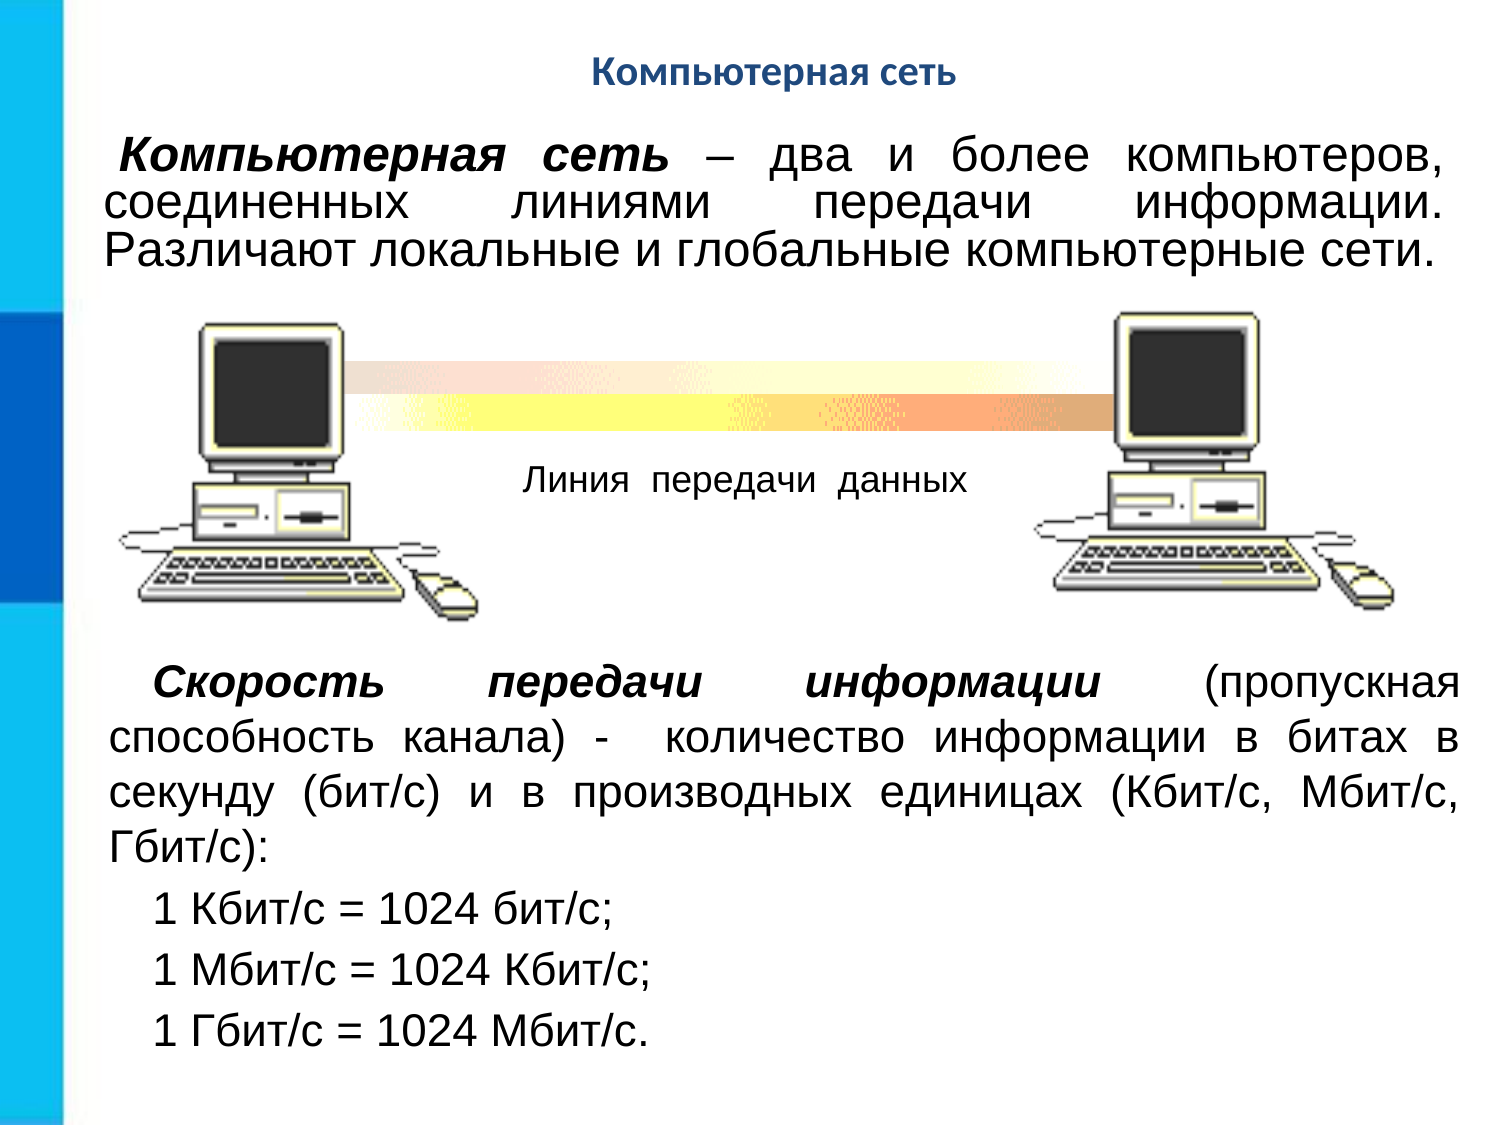

Компьютерная сеть
Компьютерная сеть – два и более компьютеров, соединенных линиями передачи информации. Различают локальные и глобальные компьютерные сети.
Линия передачи данных
Скорость передачи информации (пропускная способность канала) - количество информации в битах в секунду (бит/с) и в производных единицах (Кбит/с, Мбит/с, Гбит/с):
1 Кбит/с = 1024 бит/с;
1 Мбит/с = 1024 Кбит/с;
1 Гбит/с = 1024 Мбит/с.